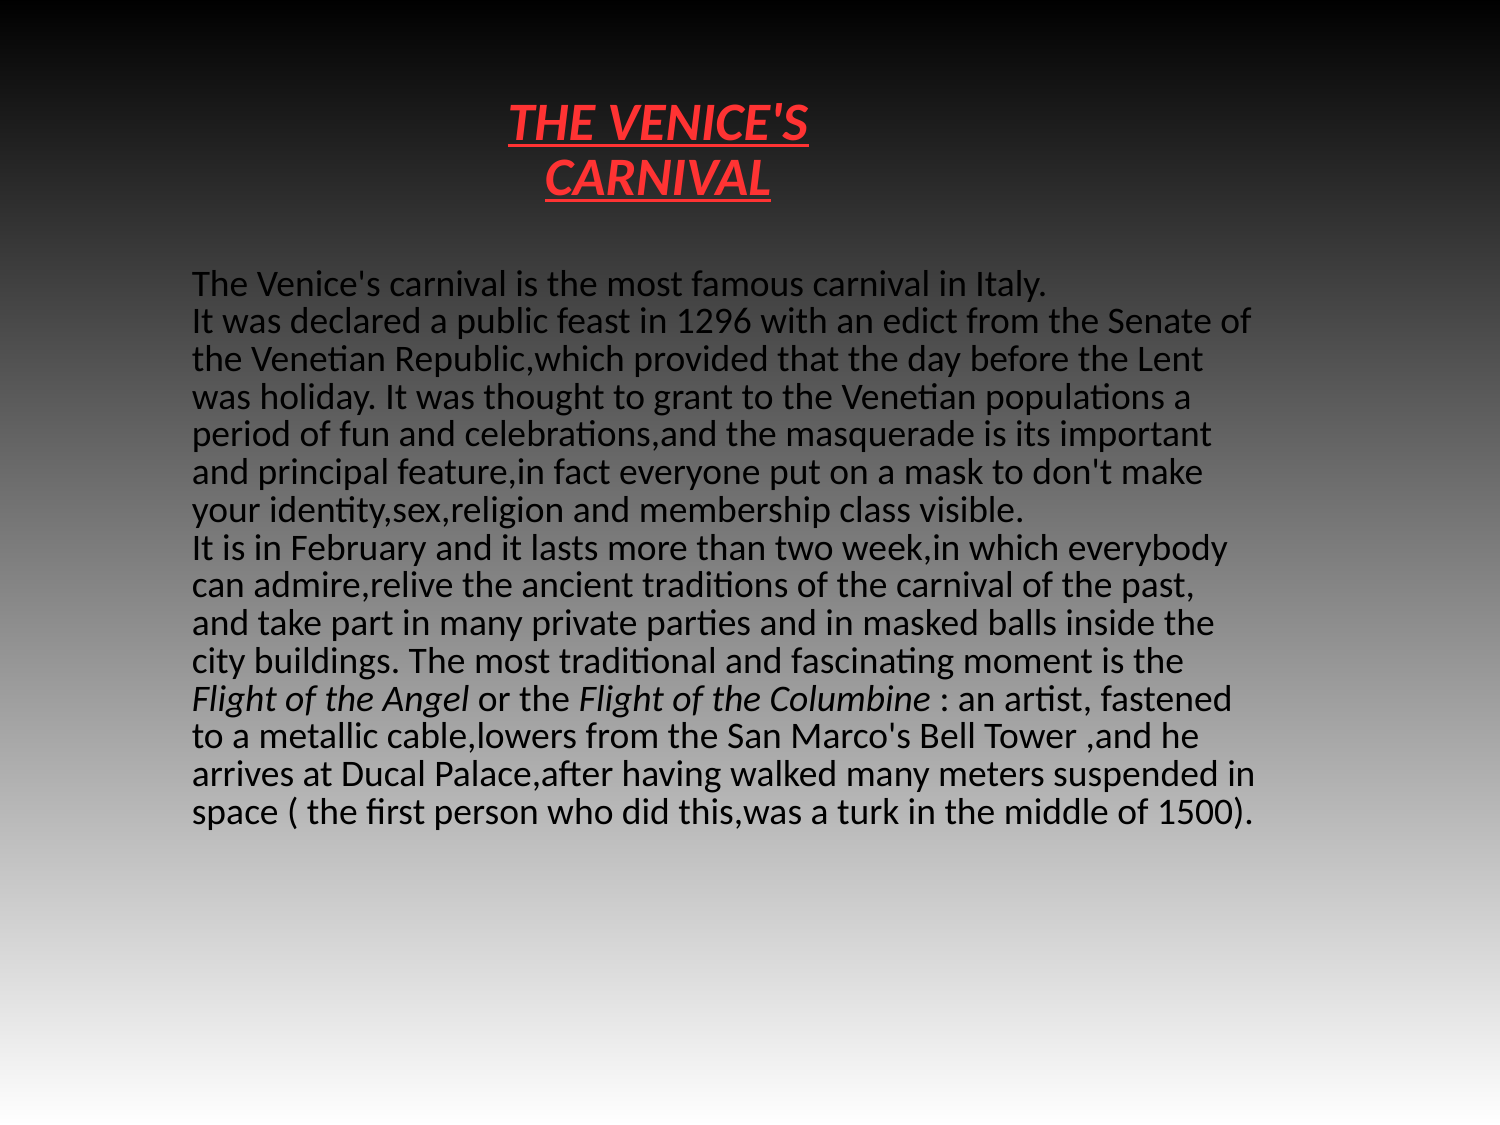

THE VENICE'S CARNIVAL
The Venice's carnival is the most famous carnival in Italy.
It was declared a public feast in 1296 with an edict from the Senate of the Venetian Republic,which provided that the day before the Lent was holiday. It was thought to grant to the Venetian populations a period of fun and celebrations,and the masquerade is its important and principal feature,in fact everyone put on a mask to don't make your identity,sex,religion and membership class visible.
It is in February and it lasts more than two week,in which everybody can admire,relive the ancient traditions of the carnival of the past, and take part in many private parties and in masked balls inside the city buildings. The most traditional and fascinating moment is the Flight of the Angel or the Flight of the Columbine : an artist, fastened to a metallic cable,lowers from the San Marco's Bell Tower ,and he arrives at Ducal Palace,after having walked many meters suspended in space ( the first person who did this,was a turk in the middle of 1500).